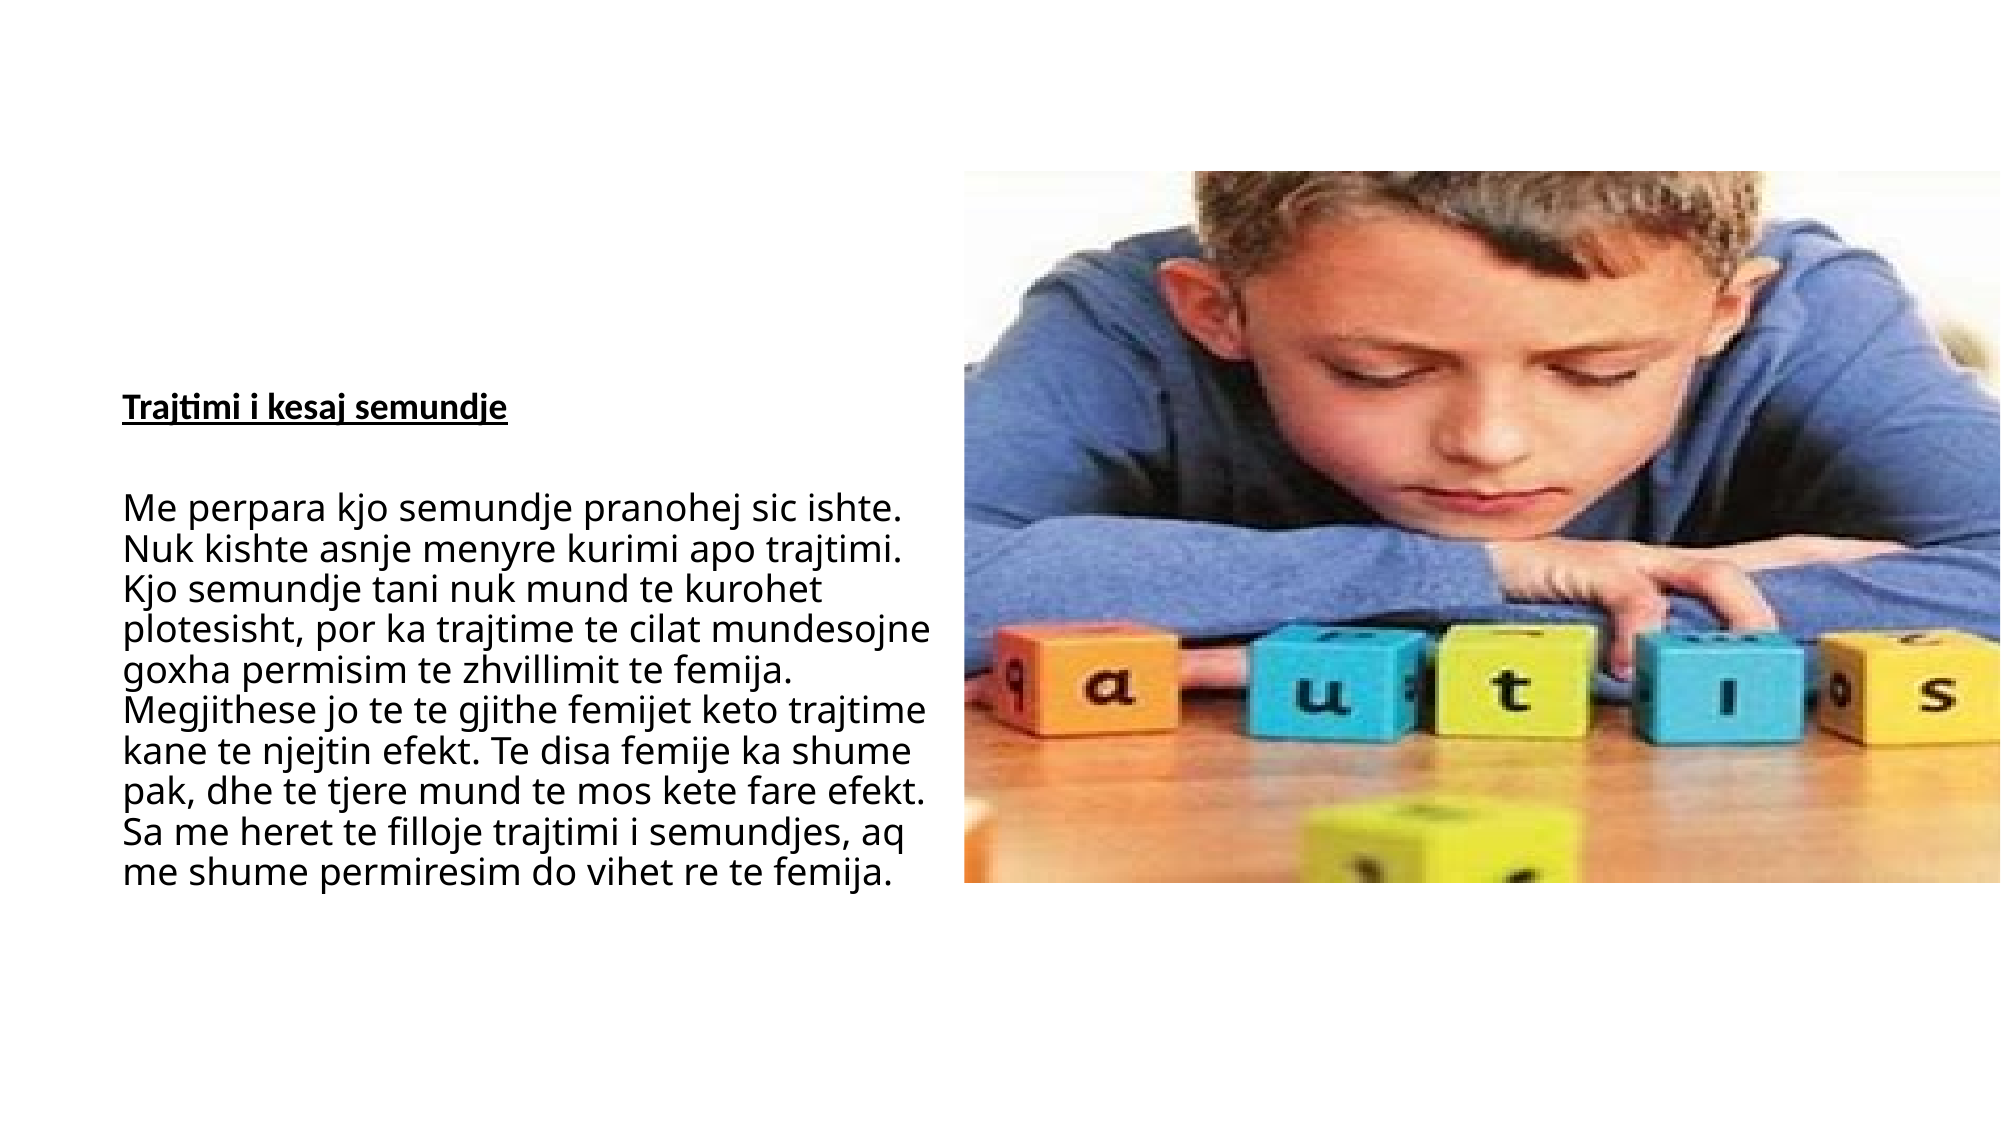

# Trajtimi i kesaj semundje
Me perpara kjo semundje pranohej sic ishte. Nuk kishte asnje menyre kurimi apo trajtimi. Kjo semundje tani nuk mund te kurohet plotesisht, por ka trajtime te cilat mundesojne goxha permisim te zhvillimit te femija. Megjithese jo te te gjithe femijet keto trajtime kane te njejtin efekt. Te disa femije ka shume pak, dhe te tjere mund te mos kete fare efekt. Sa me heret te filloje trajtimi i semundjes, aq me shume permiresim do vihet re te femija.